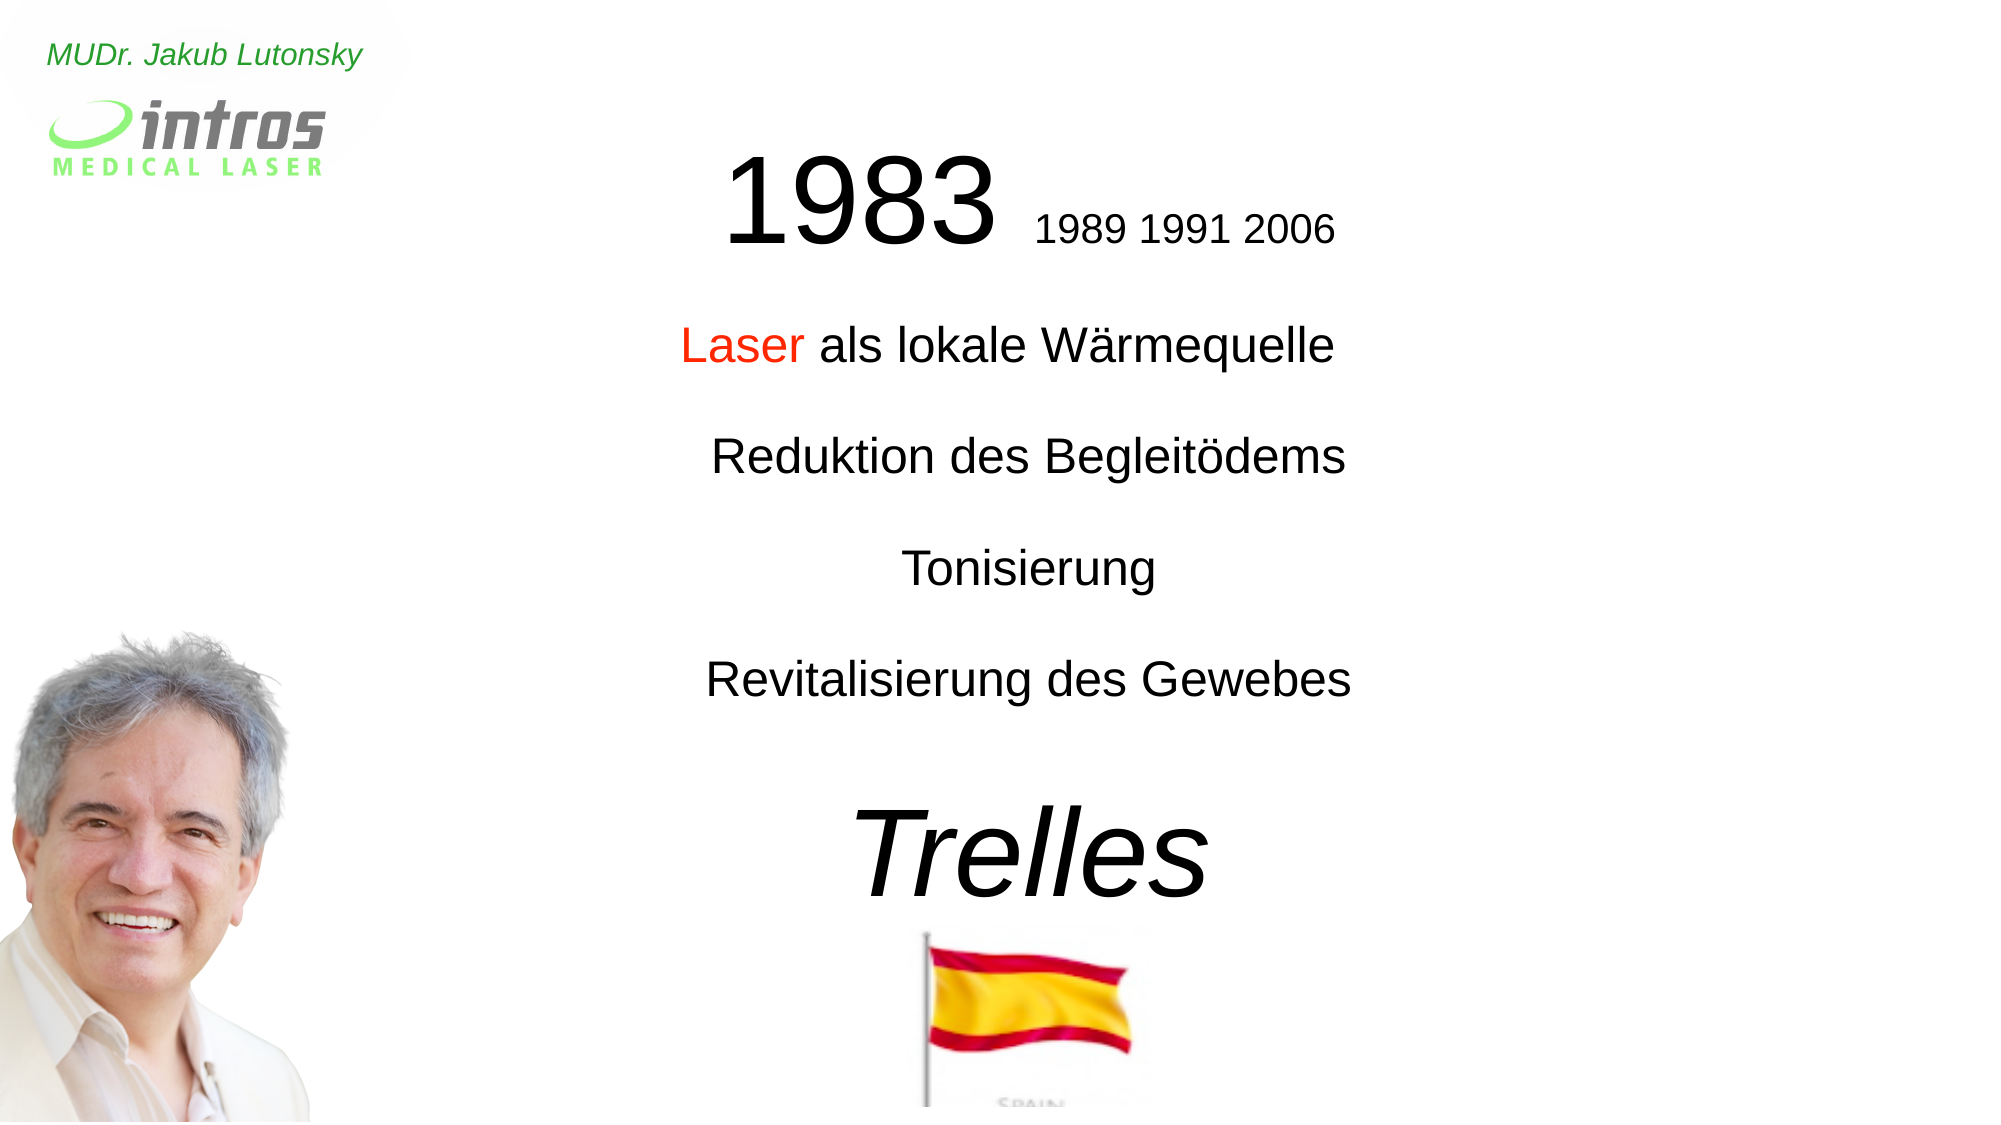

1983 1989 1991 2006
Laser als lokale Wärmequelle
Reduktion des Begleitödems
Tonisierung
Revitalisierung des Gewebes
Trelles